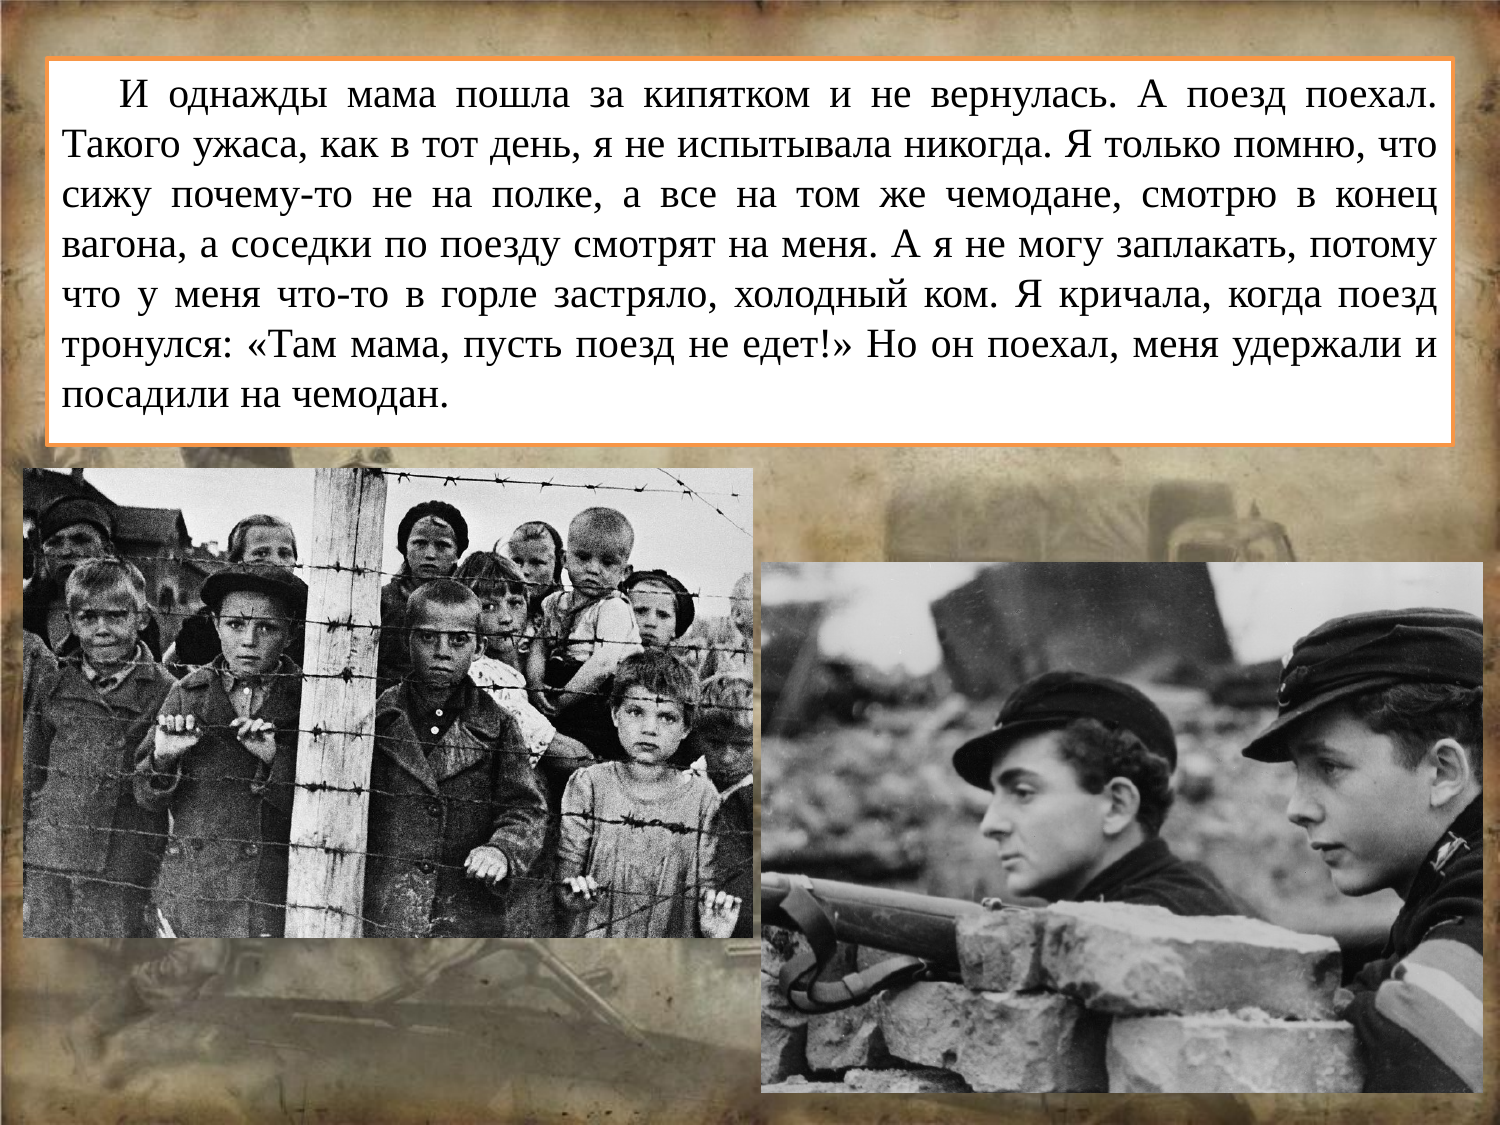

#
 И однажды мама пошла за кипятком и не вернулась. А поезд поехал. Такого ужаса, как в тот день, я не испытывала никогда. Я только помню, что сижу почему-то не на полке, а все на том же чемодане, смотрю в конец вагона, а соседки по поезду смотрят на меня. А я не могу заплакать, потому что у меня что-то в горле застряло, холодный ком. Я кричала, когда поезд тронулся: «Там мама, пусть поезд не едет!» Но он поехал, меня удержали и посадили на чемодан.